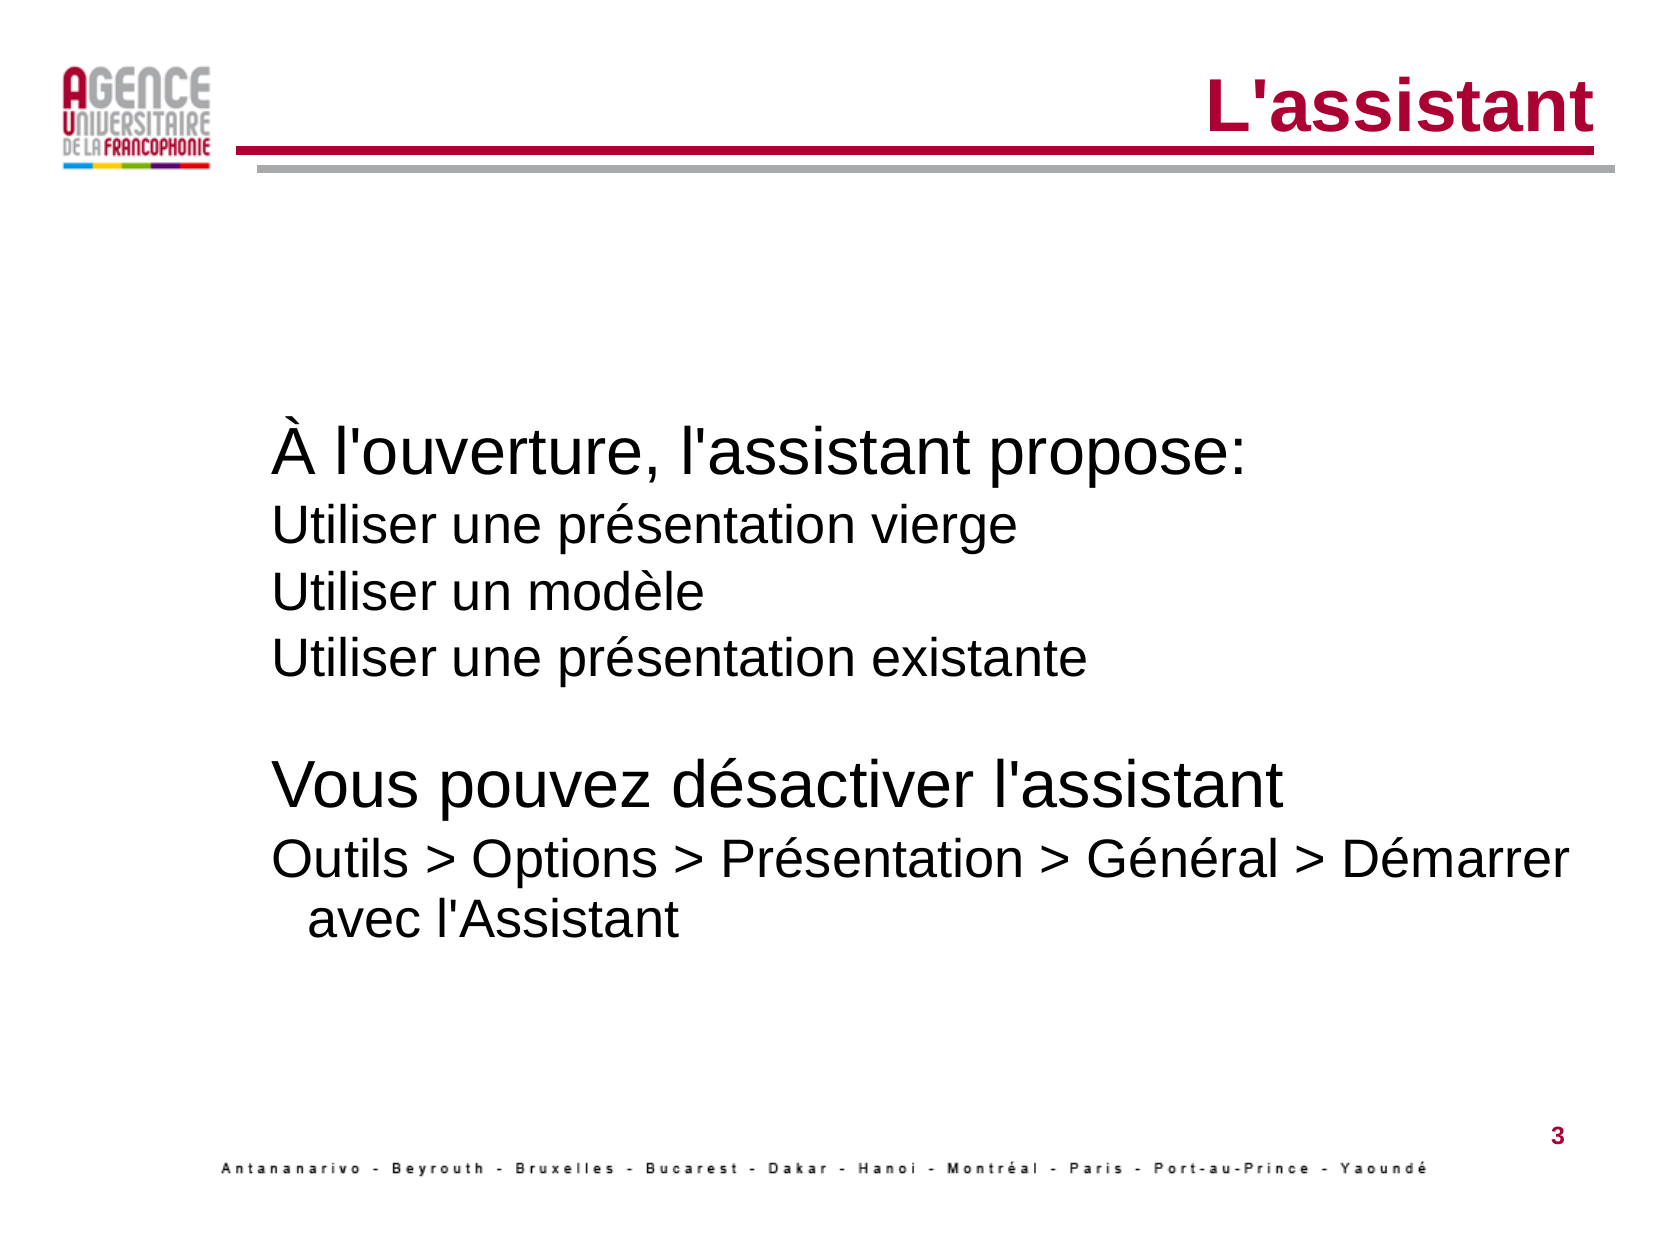

# L'assistant
À l'ouverture, l'assistant propose:
Utiliser une présentation vierge
Utiliser un modèle
Utiliser une présentation existante
Vous pouvez désactiver l'assistant
Outils > Options > Présentation > Général > Démarrer avec l'Assistant
3